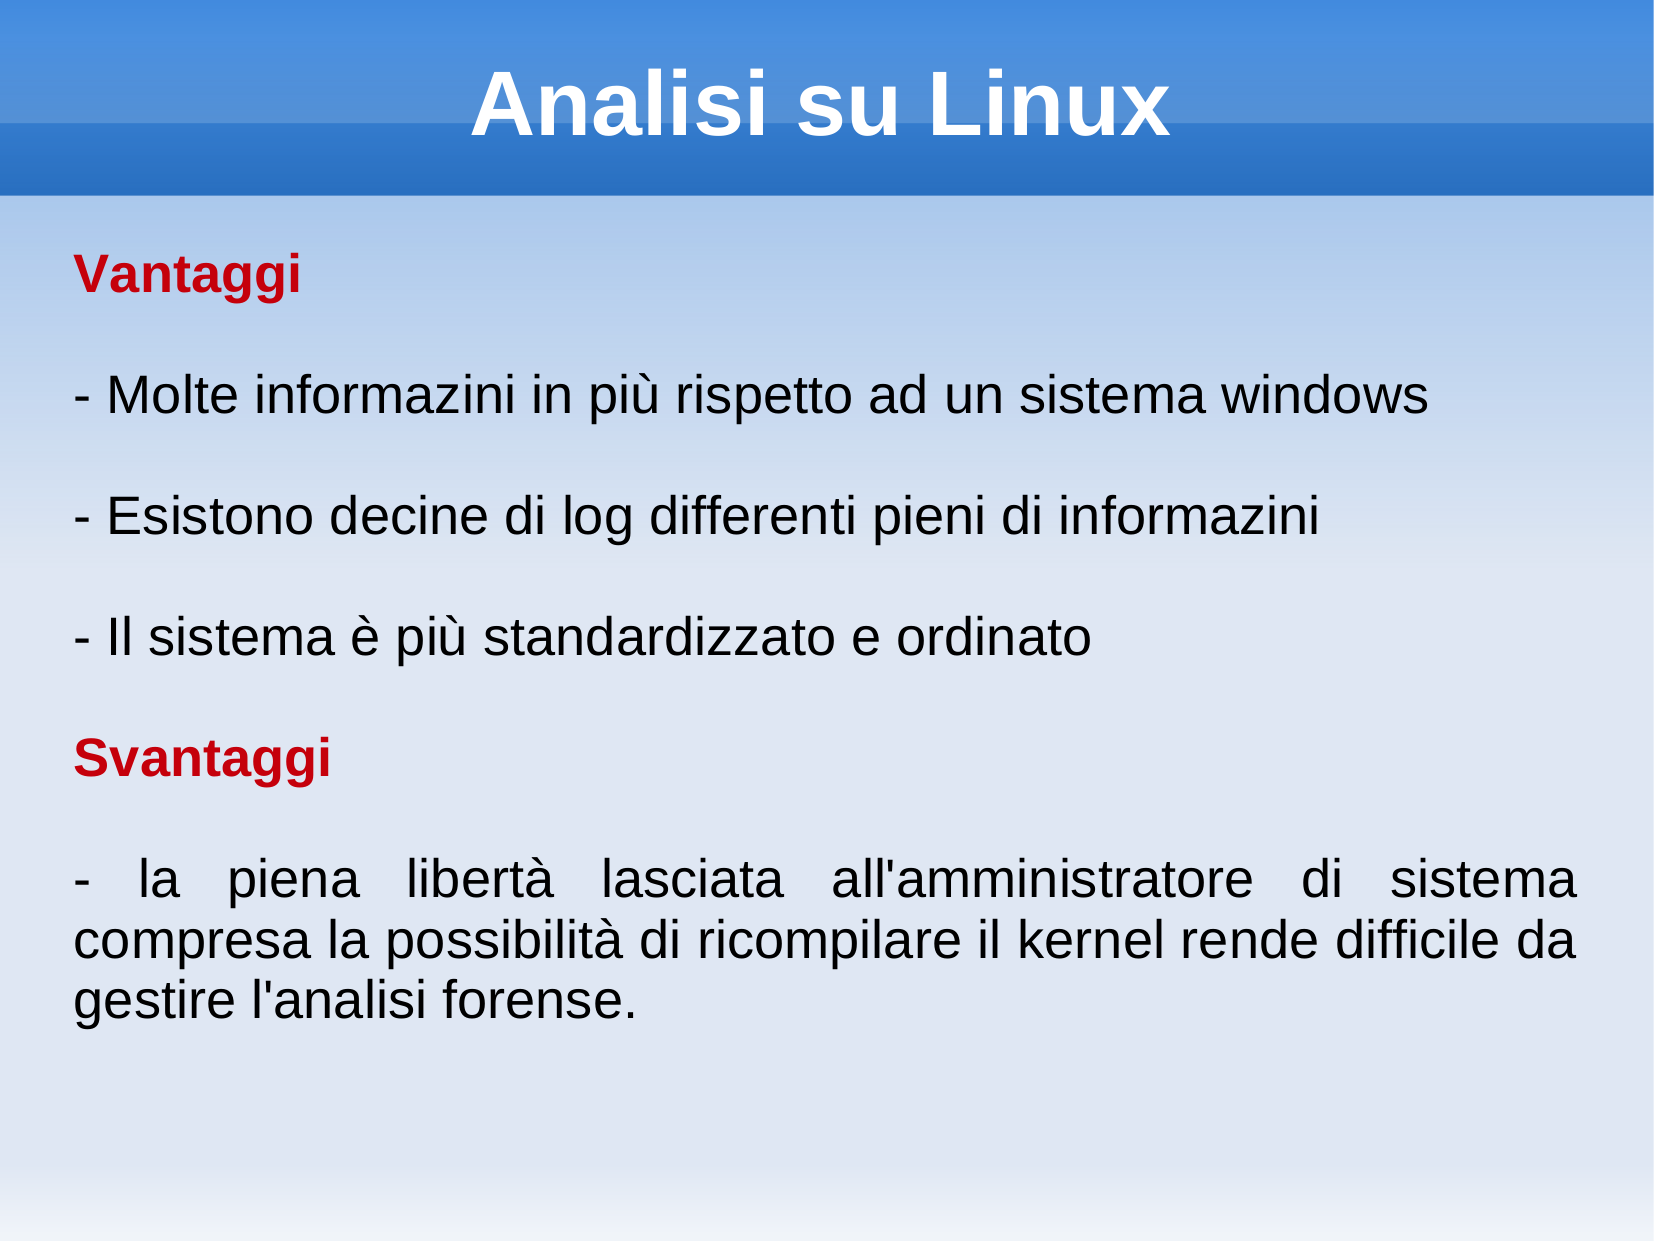

# Analisi su Linux
Vantaggi
- Molte informazini in più rispetto ad un sistema windows
- Esistono decine di log differenti pieni di informazini
- Il sistema è più standardizzato e ordinato
Svantaggi
- la piena libertà lasciata all'amministratore di sistema compresa la possibilità di ricompilare il kernel rende difficile da gestire l'analisi forense.